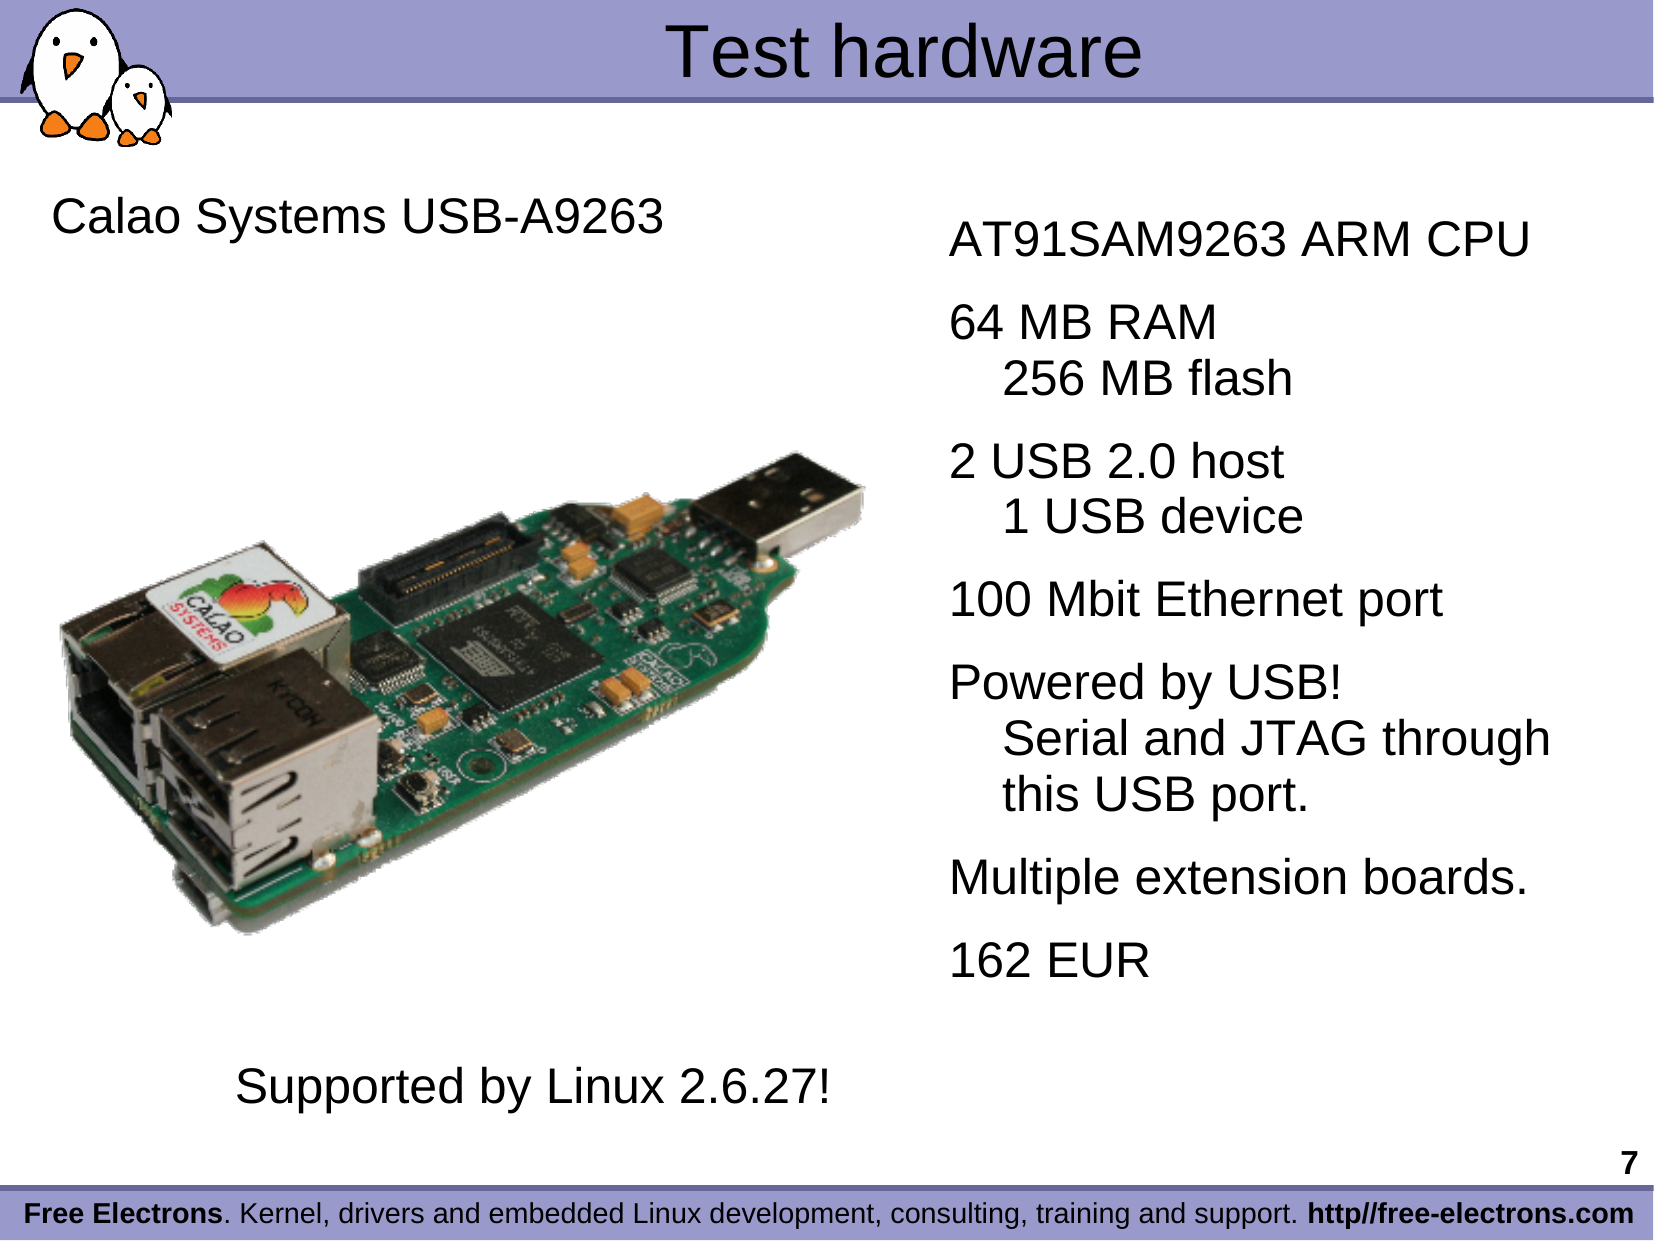

# Test hardware
Calao Systems USB-A9263
AT91SAM9263 ARM CPU
64 MB RAM
256 MB flash
2 USB 2.0 host
1 USB device
100 Mbit Ethernet port
Powered by USB!
Serial and JTAG through
this USB port.
Multiple extension boards.
162 EUR
Supported by Linux 2.6.27!